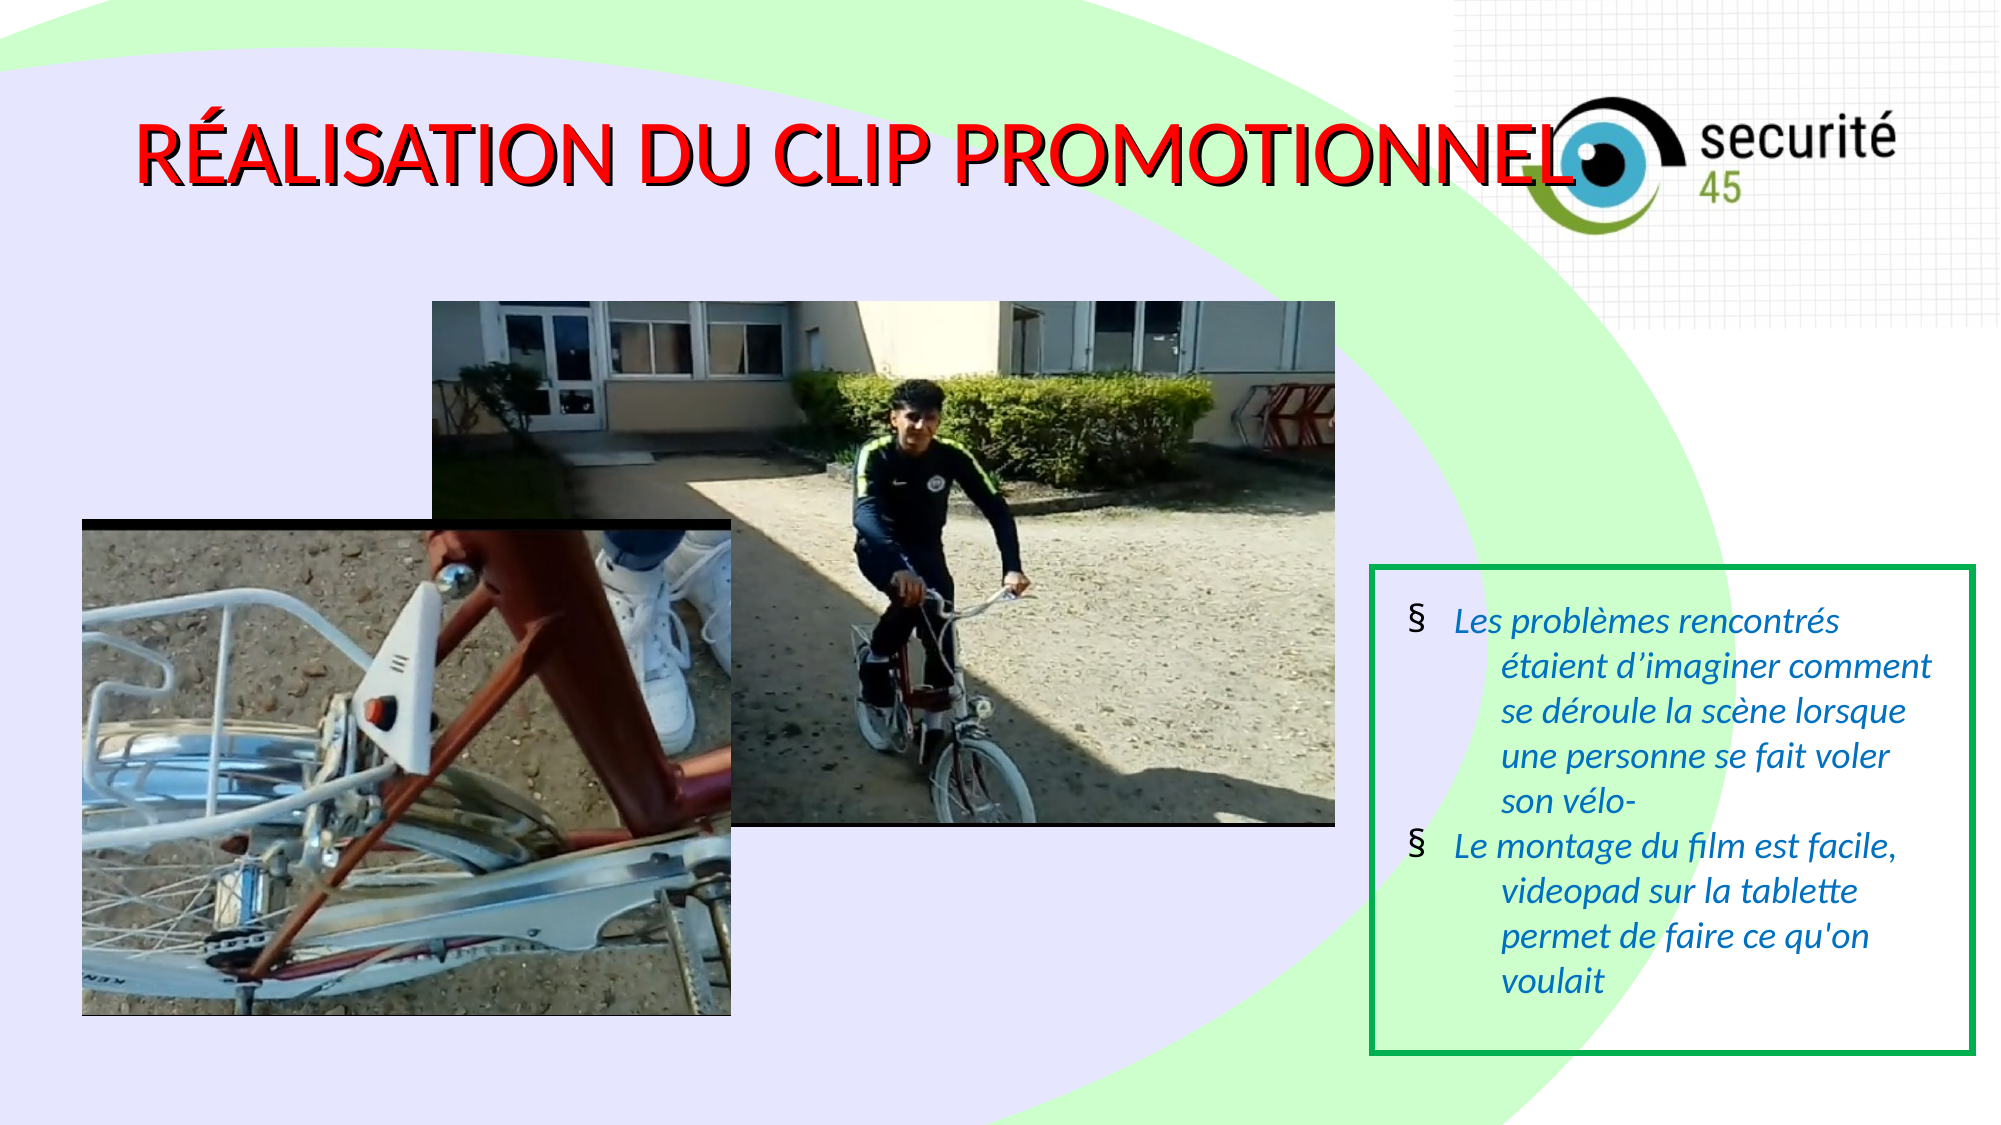

RÉALISATION DU CLIP PROMOTIONNEL
Les problèmes rencontrés étaient d’imaginer comment se déroule la scène lorsque une personne se fait voler son vélo-
Le montage du film est facile, videopad sur la tablette permet de faire ce qu'on voulait